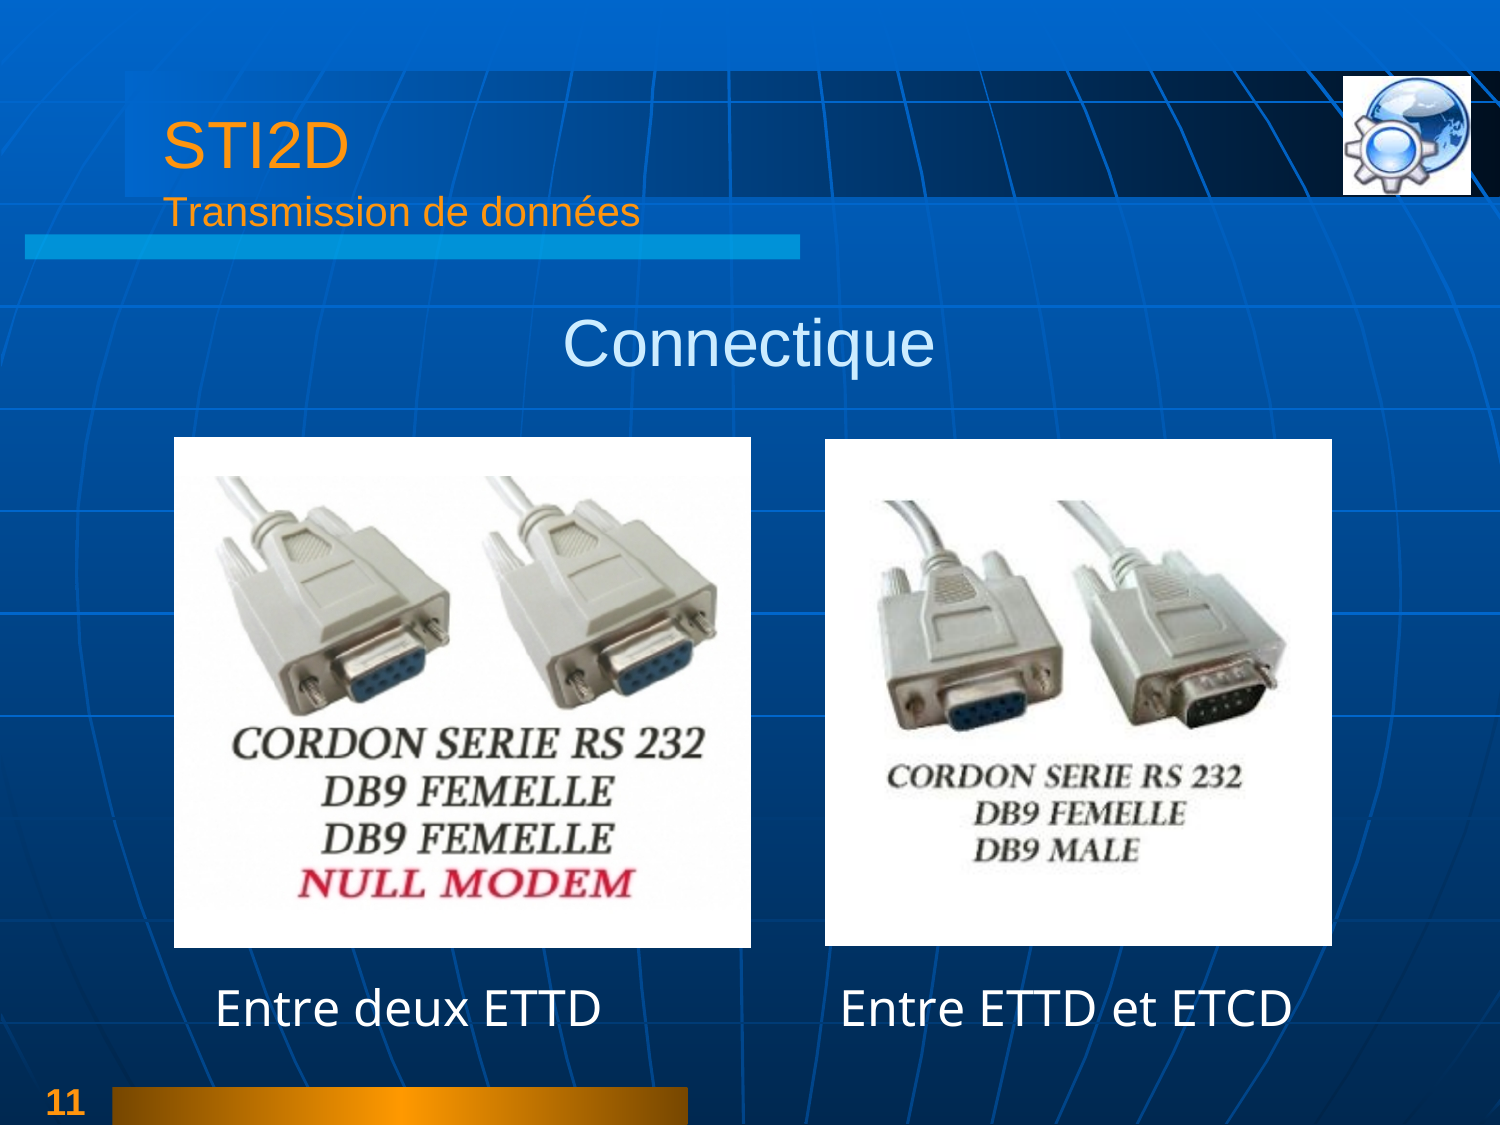

# Connectique
Entre deux ETTD
Entre ETTD et ETCD